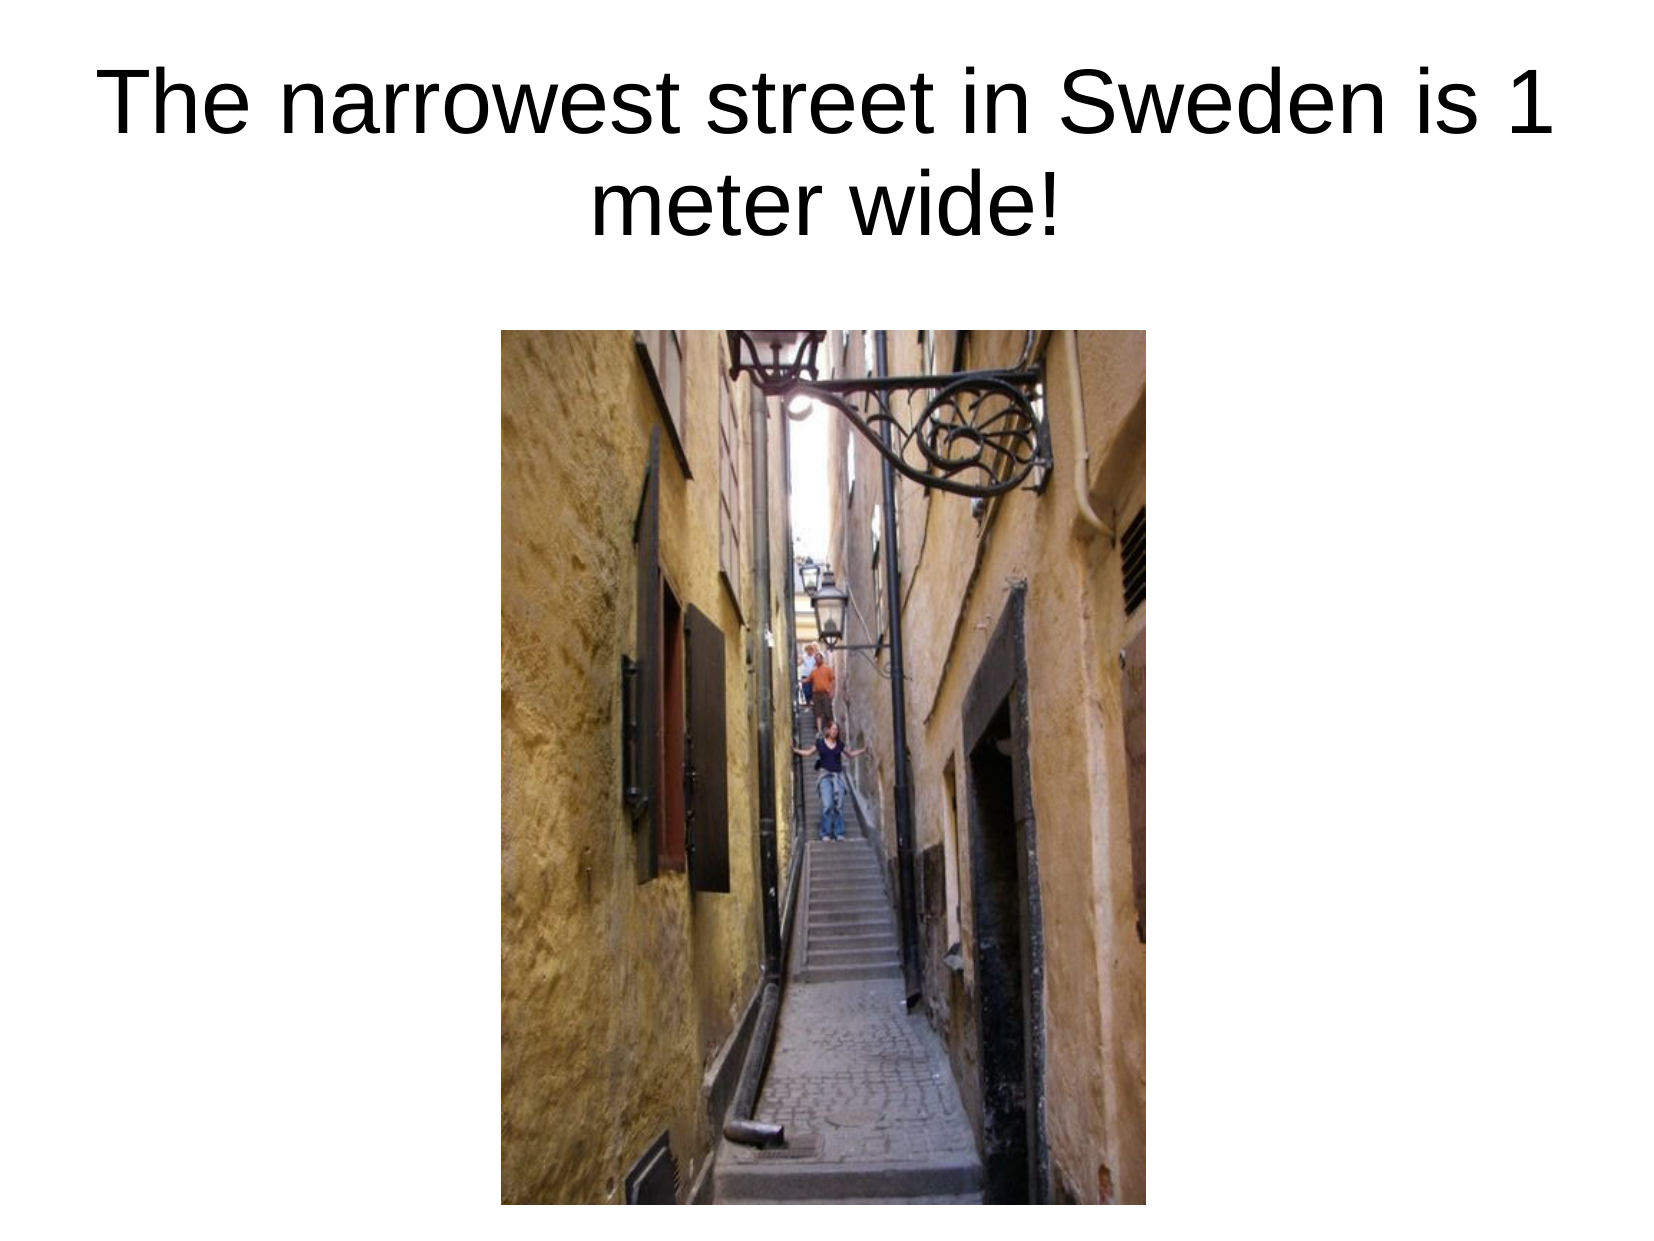

# The narrowest street in Sweden is 1 meter wide!